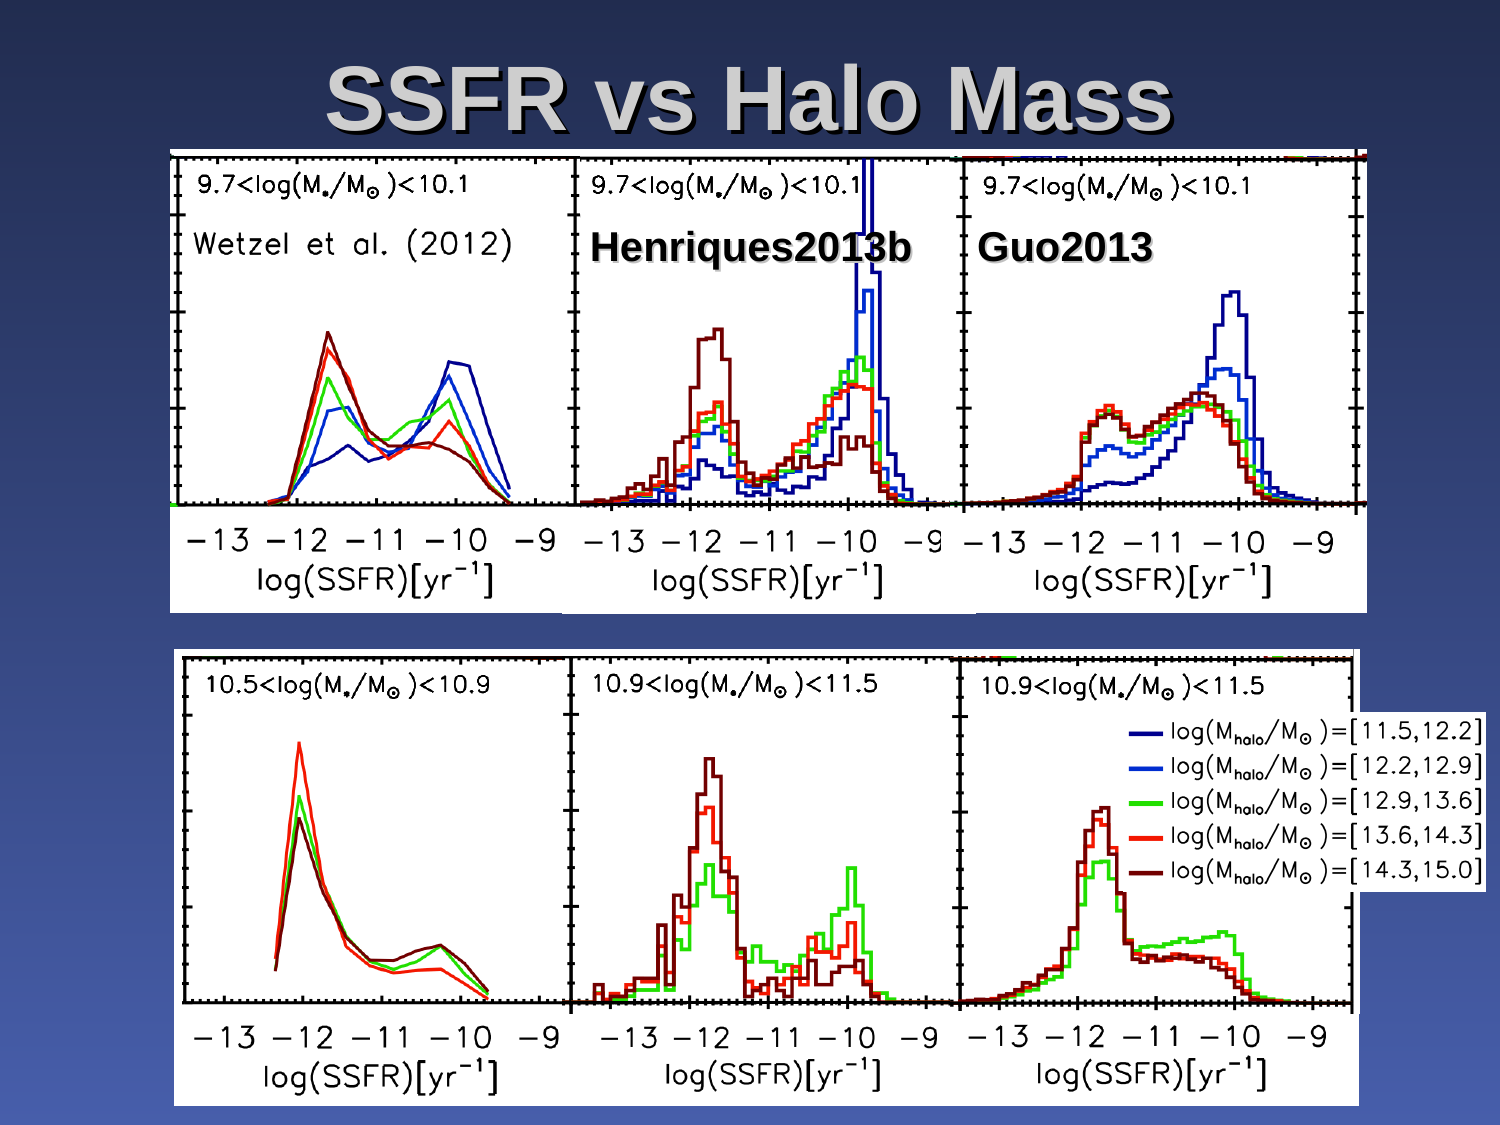

# SSFR vs Halo Mass
Henriques2013b
Guo2013